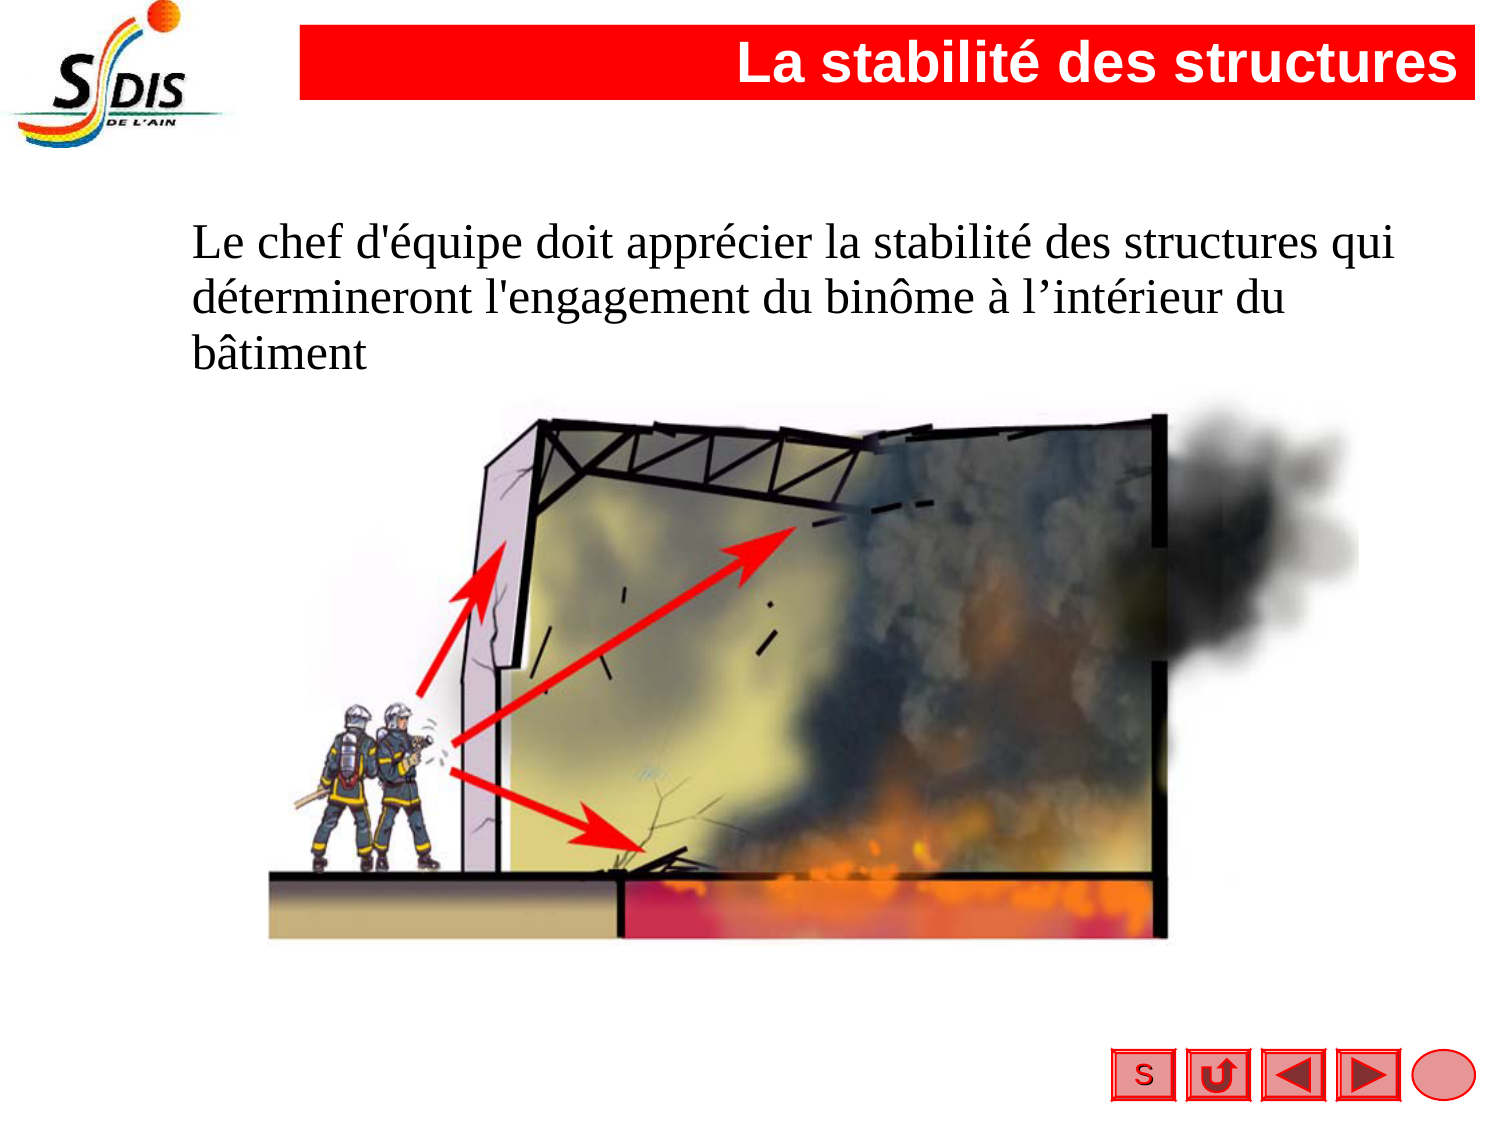

La stabilité des structures
Le chef d'équipe doit apprécier la stabilité des structures qui détermineront l'engagement du binôme à l’intérieur du bâtiment